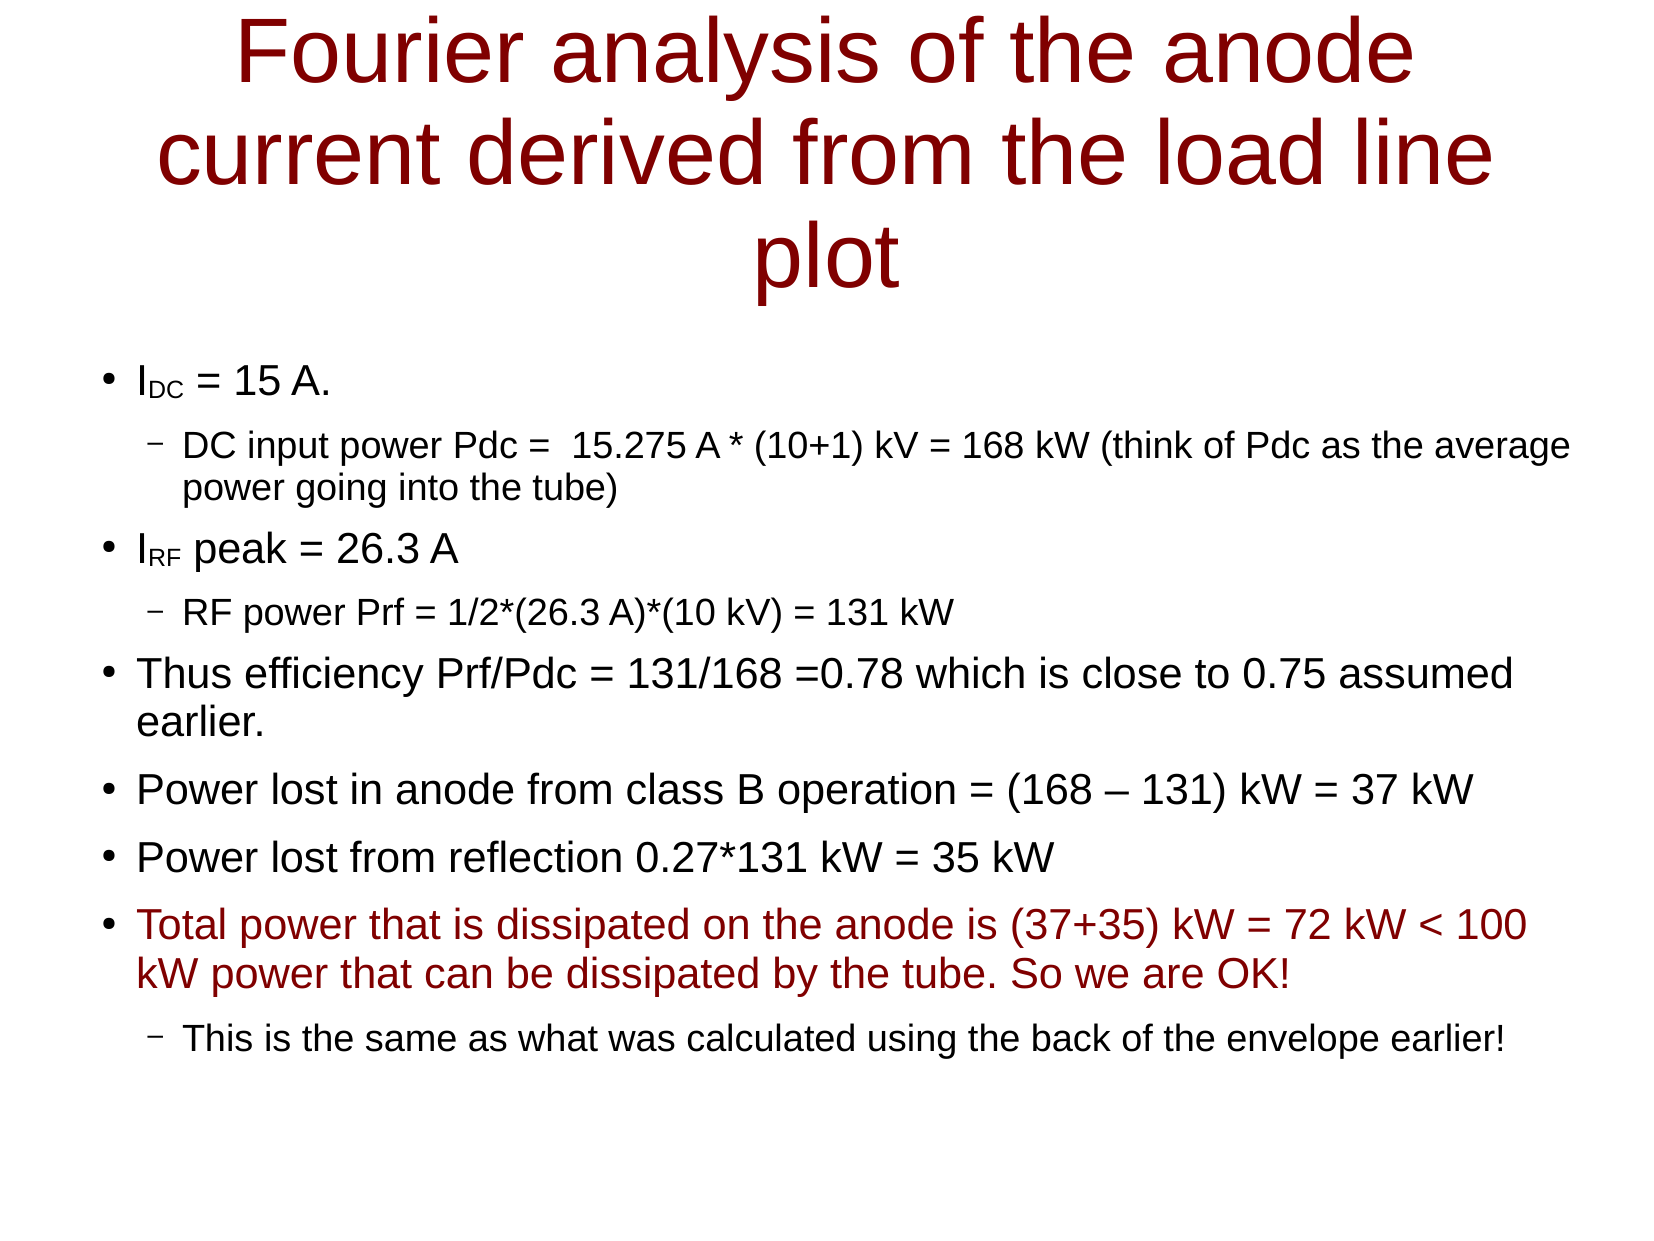

# Fourier analysis of the anode current derived from the load line plot
IDC = 15 A.
DC input power Pdc = 15.275 A * (10+1) kV = 168 kW (think of Pdc as the average power going into the tube)
IRF peak = 26.3 A
RF power Prf = 1/2*(26.3 A)*(10 kV) = 131 kW
Thus efficiency Prf/Pdc = 131/168 =0.78 which is close to 0.75 assumed earlier.
Power lost in anode from class B operation = (168 – 131) kW = 37 kW
Power lost from reflection 0.27*131 kW = 35 kW
Total power that is dissipated on the anode is (37+35) kW = 72 kW < 100 kW power that can be dissipated by the tube. So we are OK!
This is the same as what was calculated using the back of the envelope earlier!